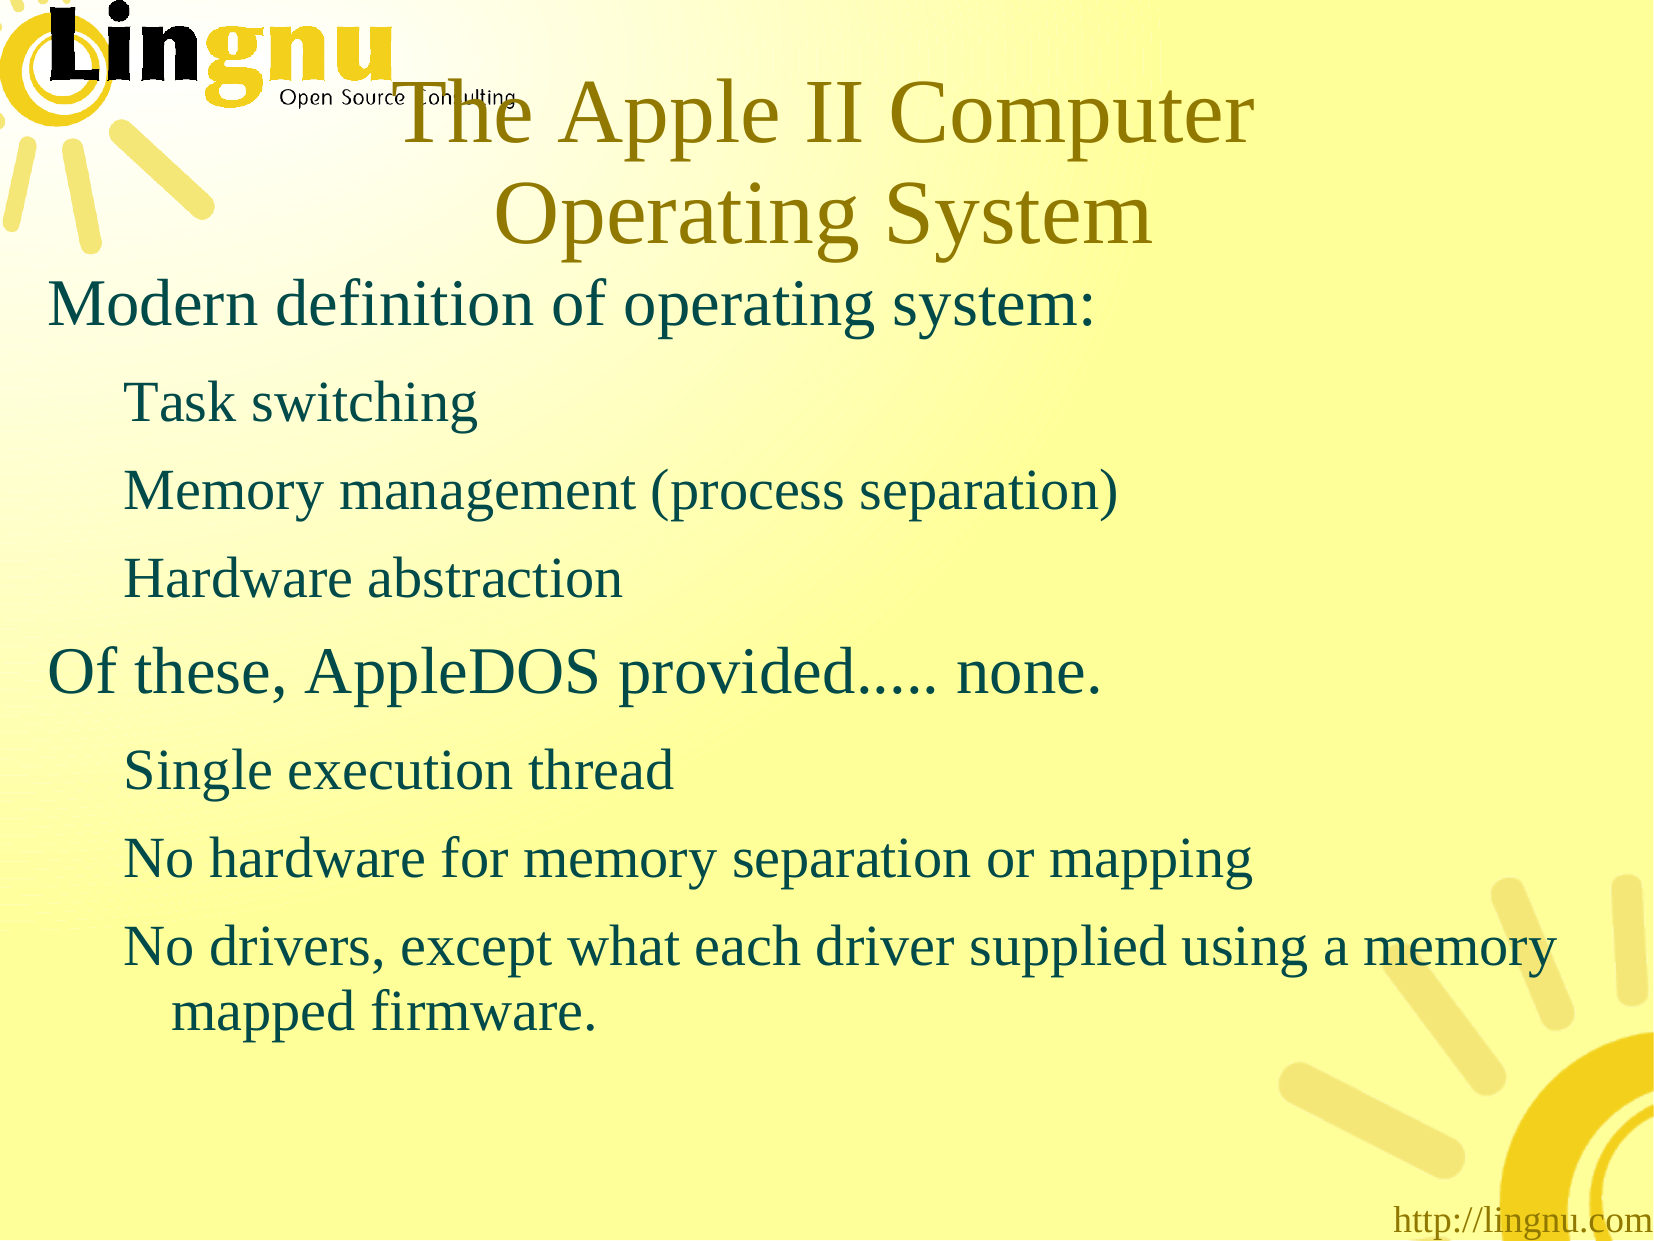

# The Apple II Computer Operating System
Modern definition of operating system:
Task switching
Memory management (process separation)
Hardware abstraction
Of these, AppleDOS provided..... none.
Single execution thread
No hardware for memory separation or mapping
No drivers, except what each driver supplied using a memory mapped firmware.